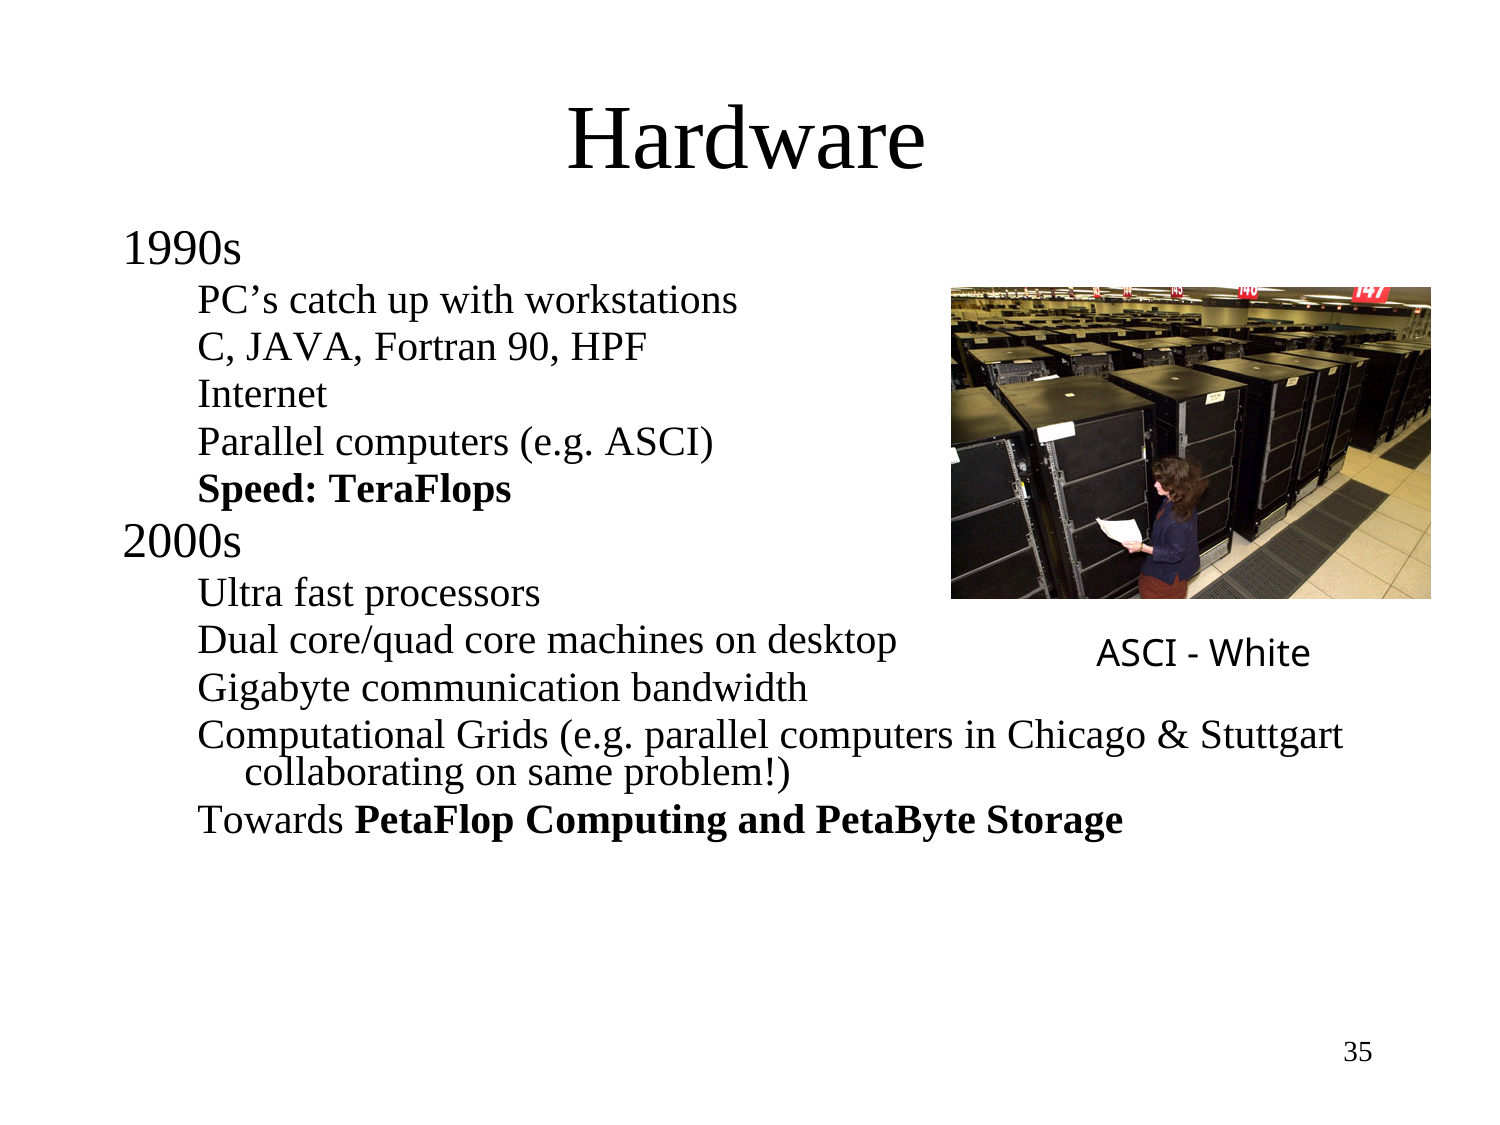

# Hardware
1990s
PC’s catch up with workstations
C, JAVA, Fortran 90, HPF
Internet
Parallel computers (e.g. ASCI)
Speed: TeraFlops
2000s
Ultra fast processors
Dual core/quad core machines on desktop
Gigabyte communication bandwidth
Computational Grids (e.g. parallel computers in Chicago & Stuttgart collaborating on same problem!)
Towards PetaFlop Computing and PetaByte Storage
ASCI - White